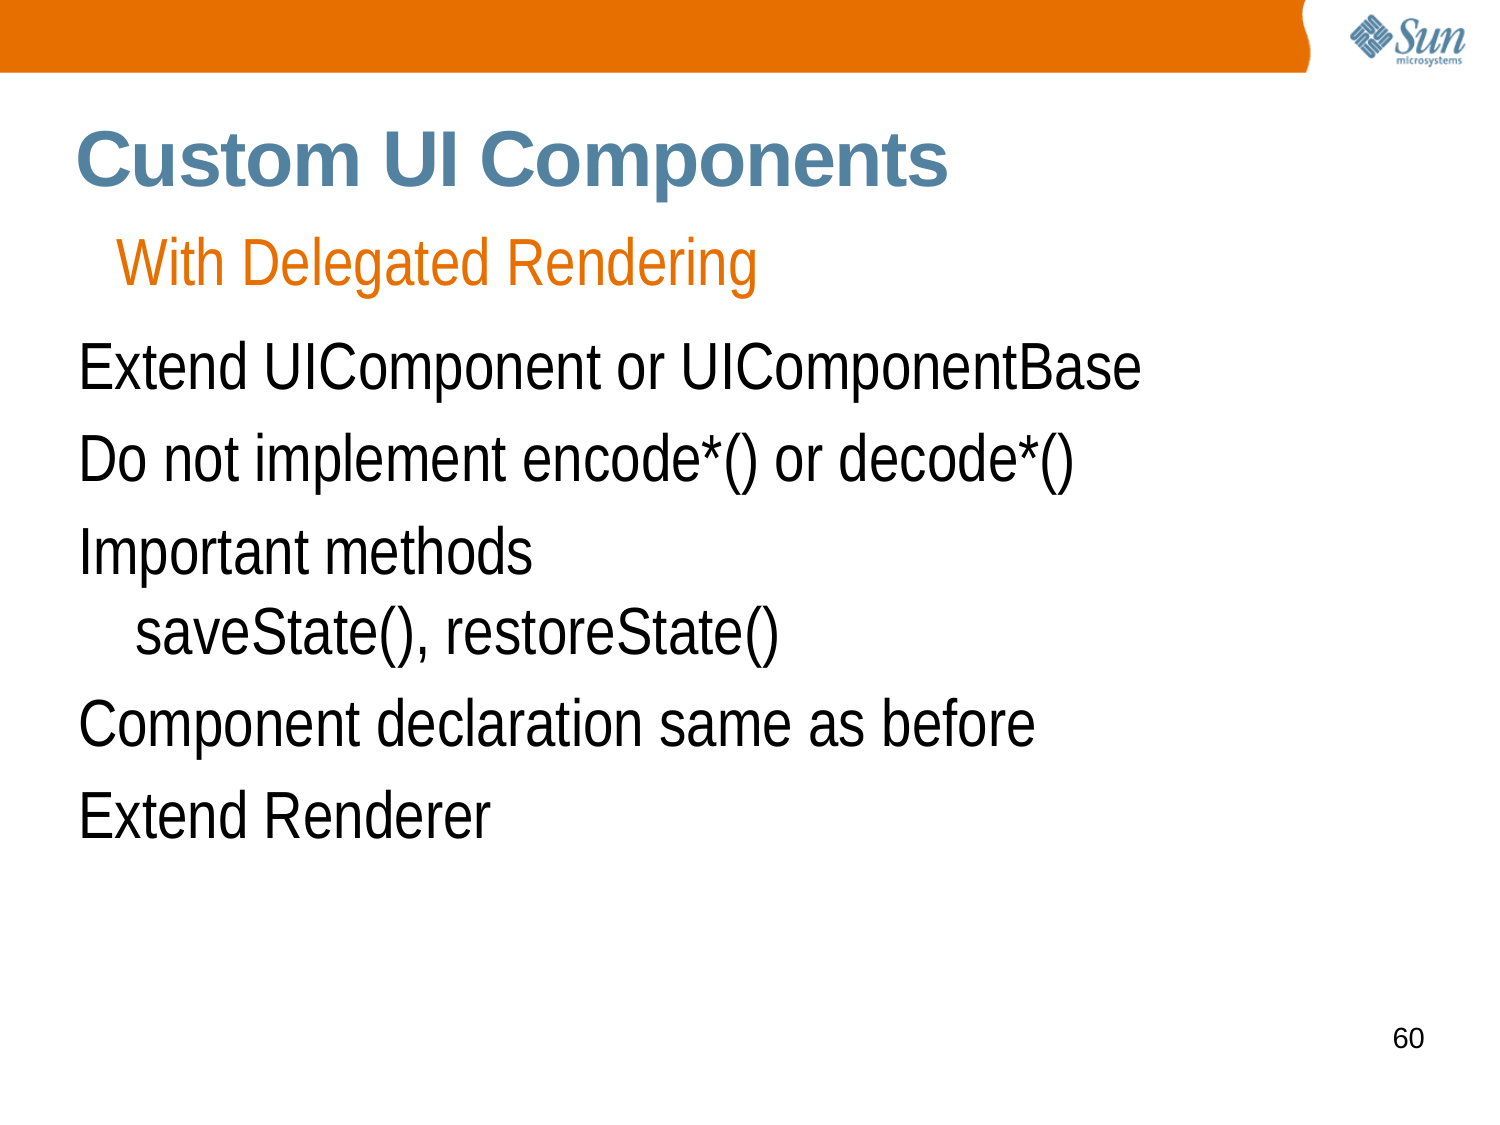

# Custom UI Components
With Delegated Rendering
Extend UIComponent or UIComponentBase
Do not implement encode*() or decode*()
Important methods
saveState(), restoreState()
Component declaration same as before
Extend Renderer
60